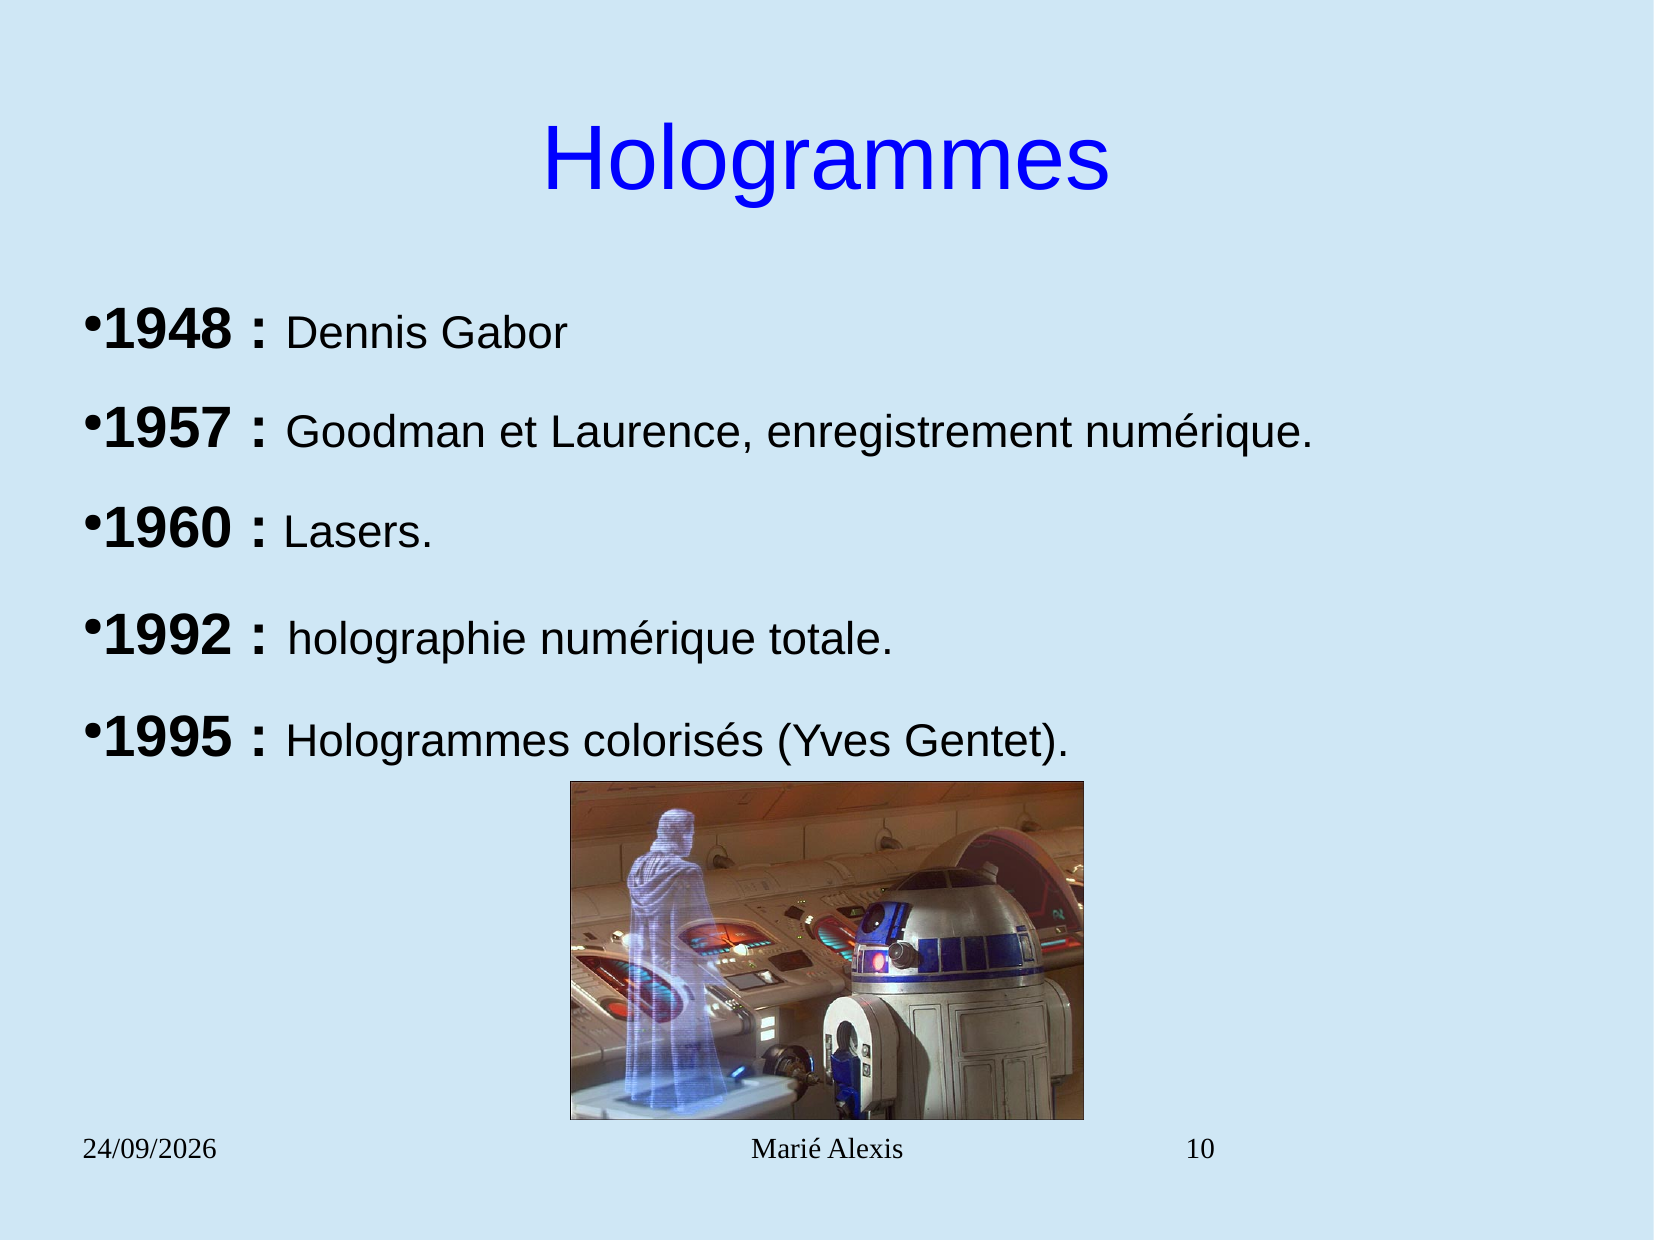

# Hologrammes
1948 : Dennis Gabor
1957 : Goodman et Laurence, enregistrement numérique.
1960 : Lasers.
1992 : holographie numérique totale.
1995 : Hologrammes colorisés (Yves Gentet).
Marié Alexis